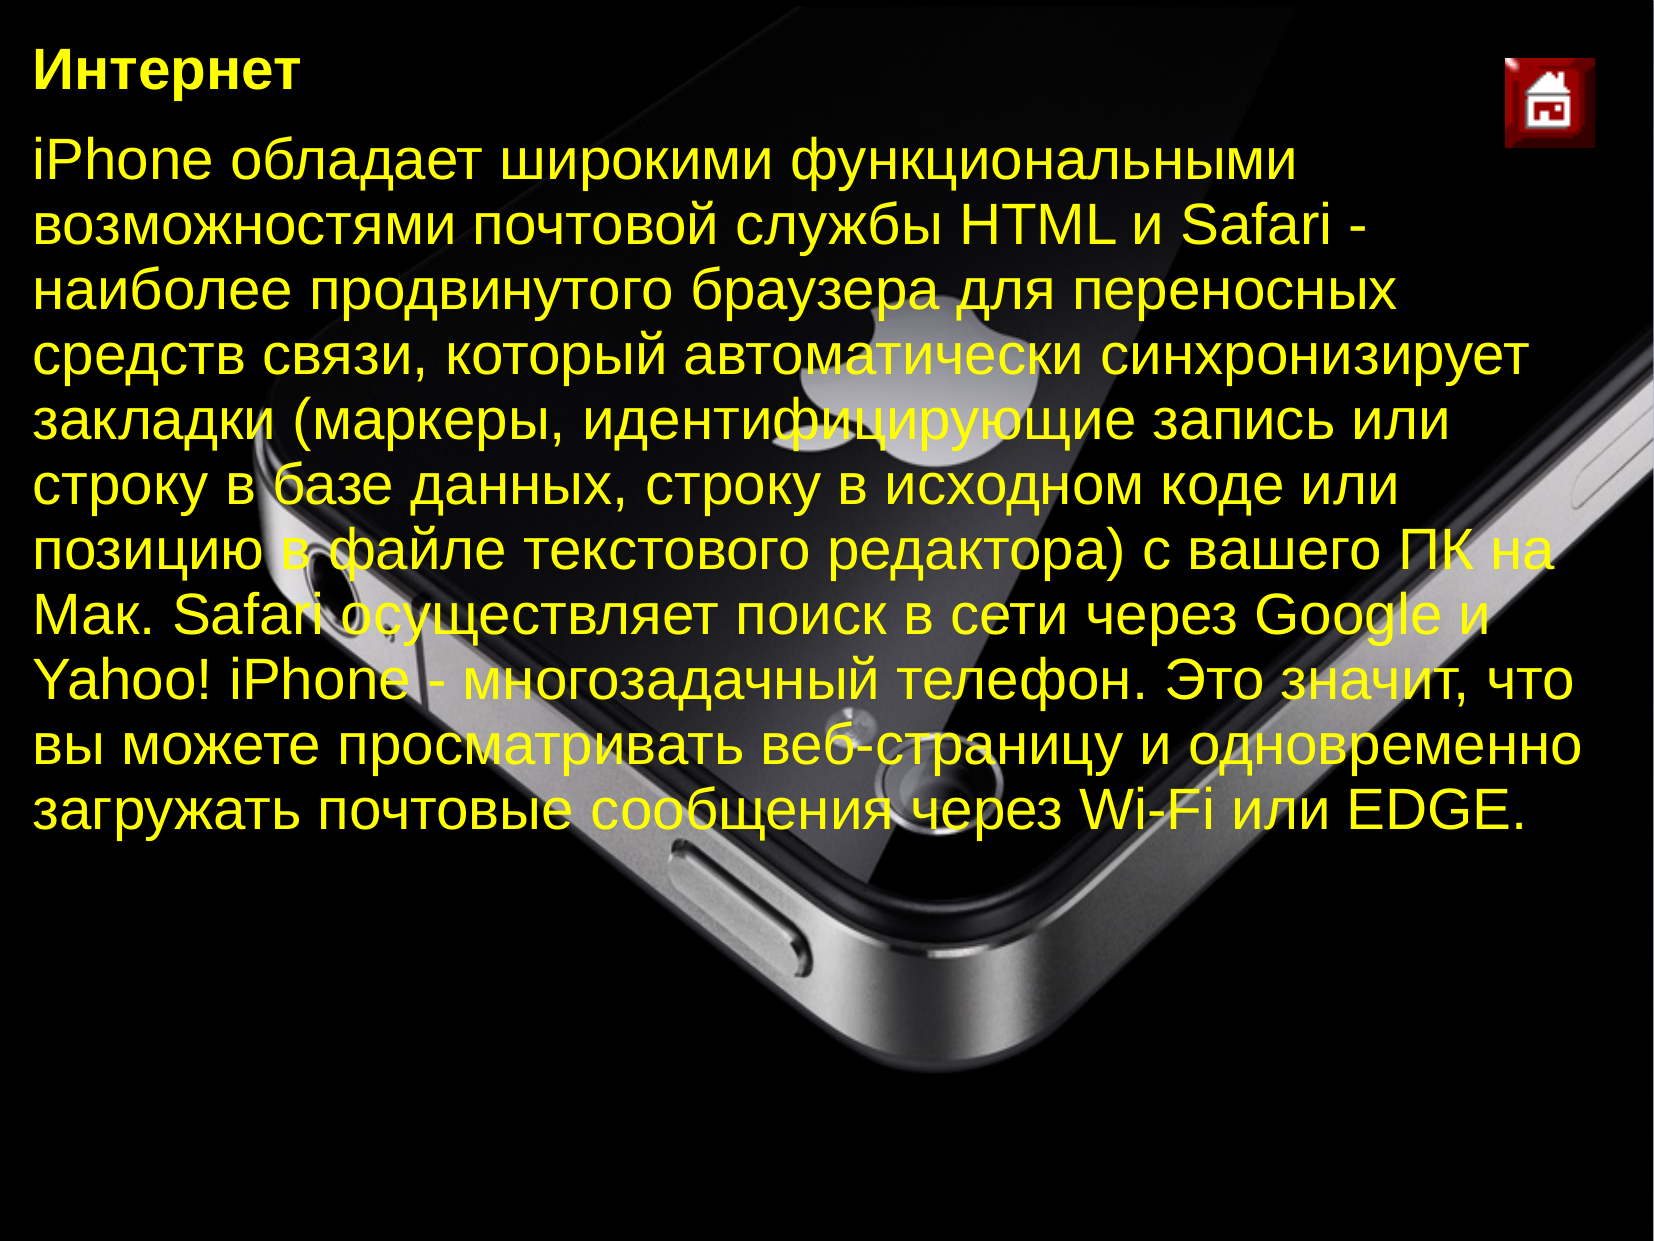

Интернет
iPhone обладает широкими функциональными возможностями почтовой службы HTML и Safari - наиболее продвинутого браузера для переносных средств связи, который автоматически синхронизирует закладки (маркеры, идентифицирующие запись или строку в базе данных, строку в исходном коде или позицию в файле текстового редактора) с вашего ПК на Мак. Safari осуществляет поиск в сети через Google и Yahoo! iPhone - многозадачный телефон. Это значит, что вы можете просматривать веб-страницу и одновременно загружать почтовые сообщения через Wi-Fi или EDGE.